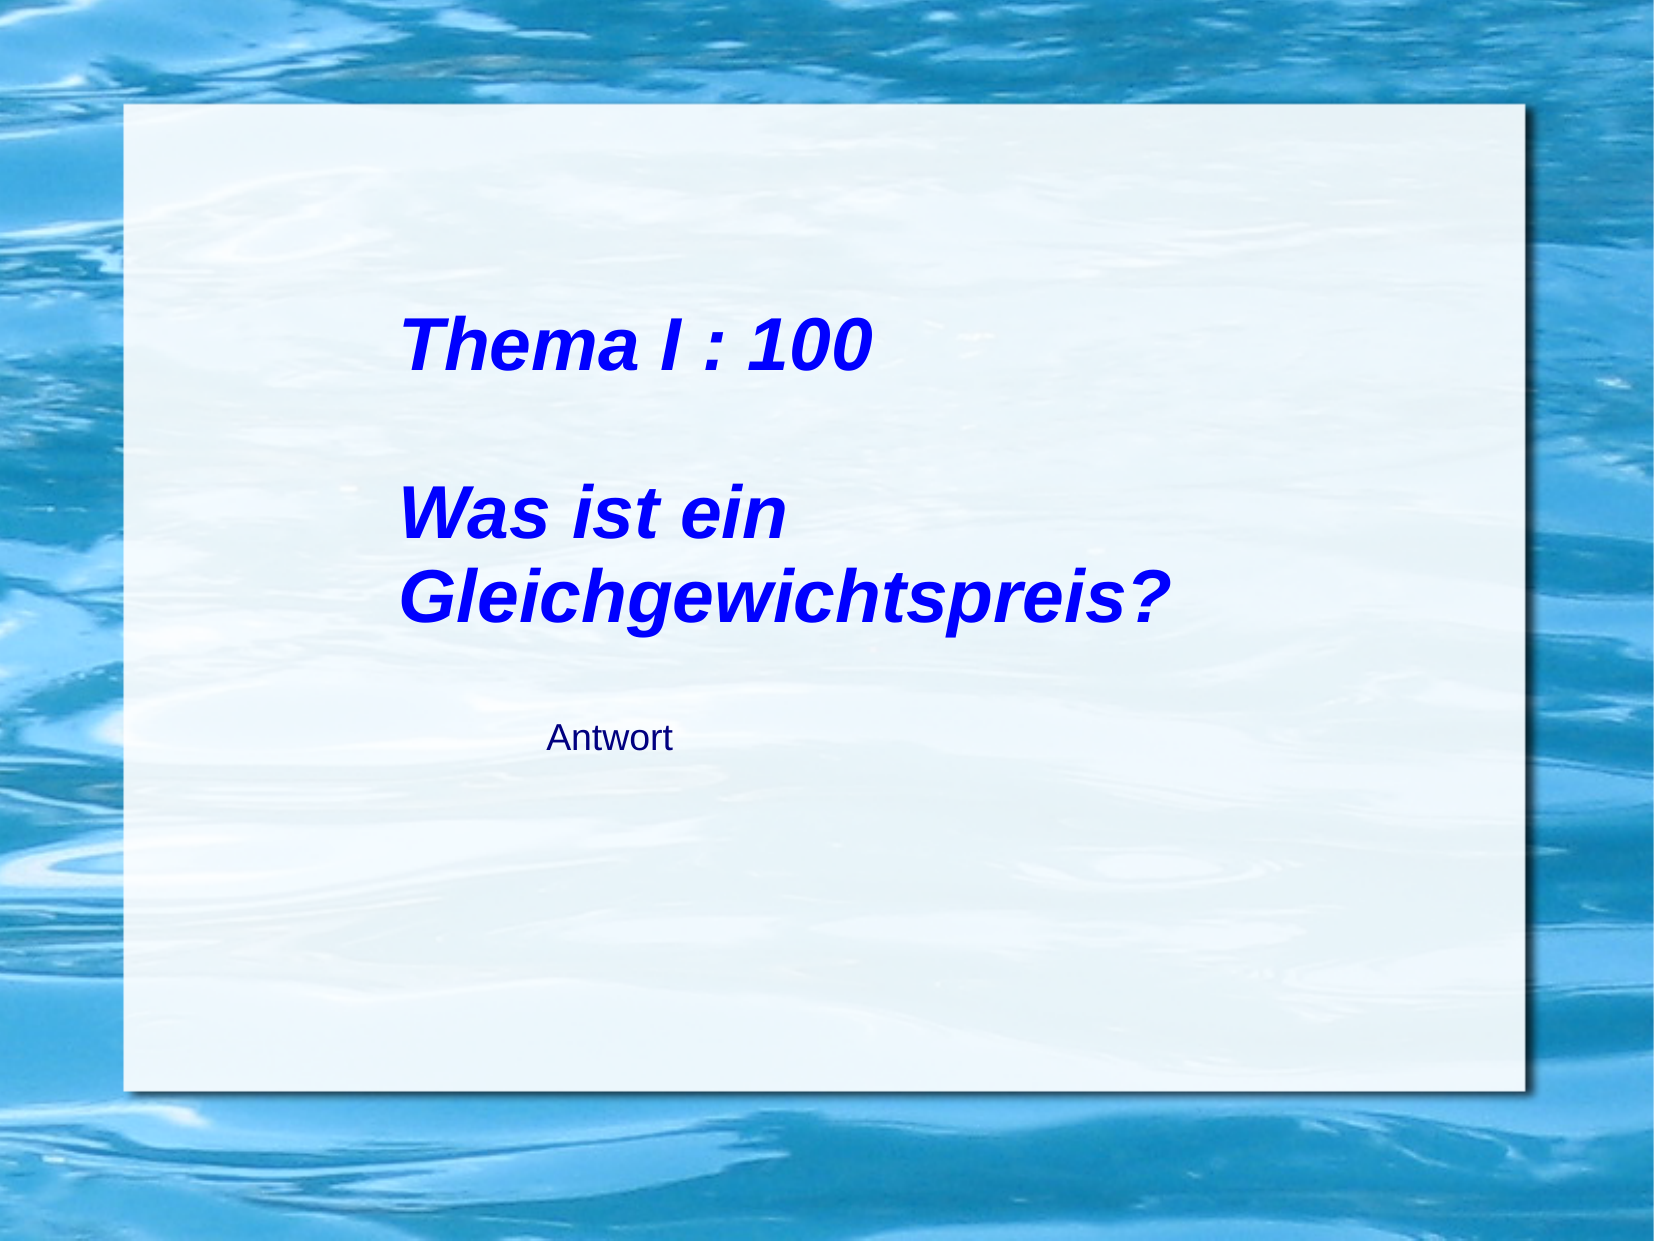

Thema I : 100
Was ist ein Gleichgewichtspreis?
Antwort